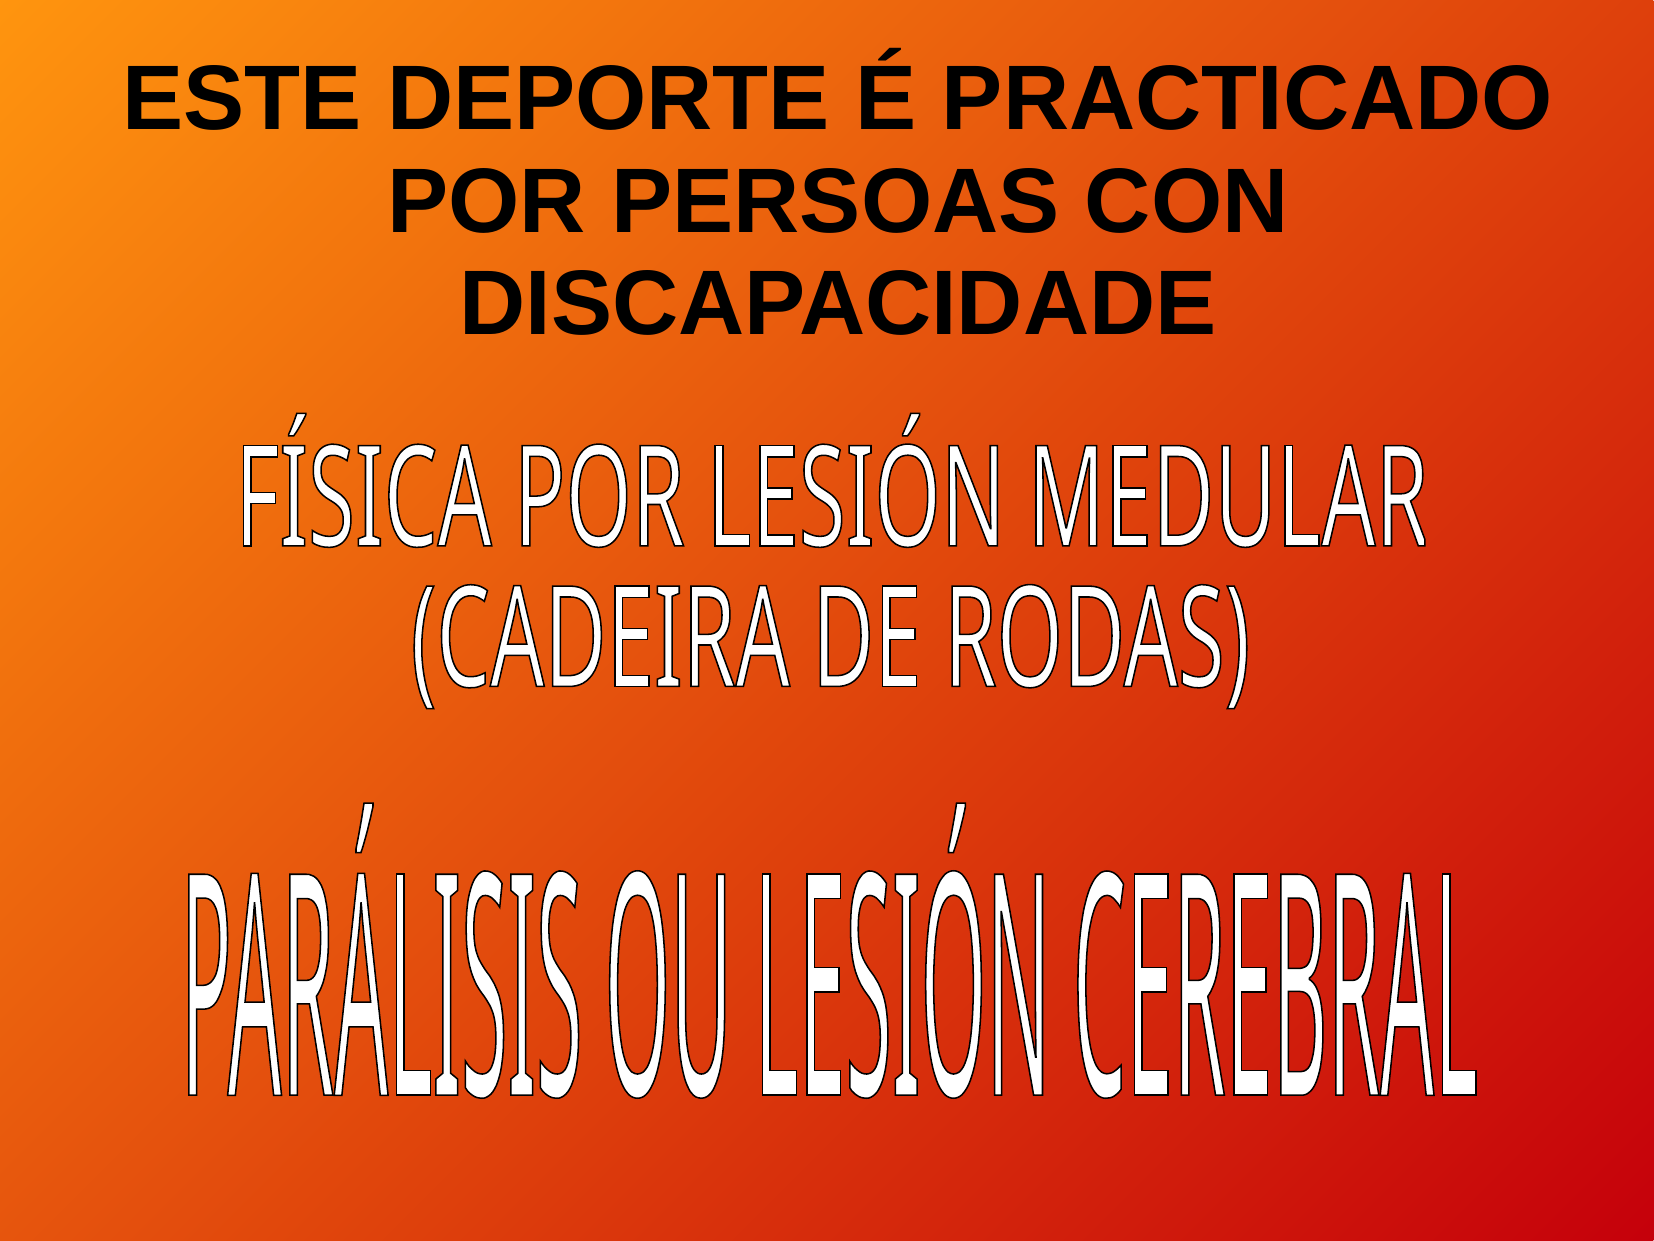

# ESTE DEPORTE É PRACTICADO POR PERSOAS CON DISCAPACIDADE
FÍSICA POR LESIÓN MEDULAR
(CADEIRA DE RODAS)
PARÁLISIS OU LESIÓN CEREBRAL